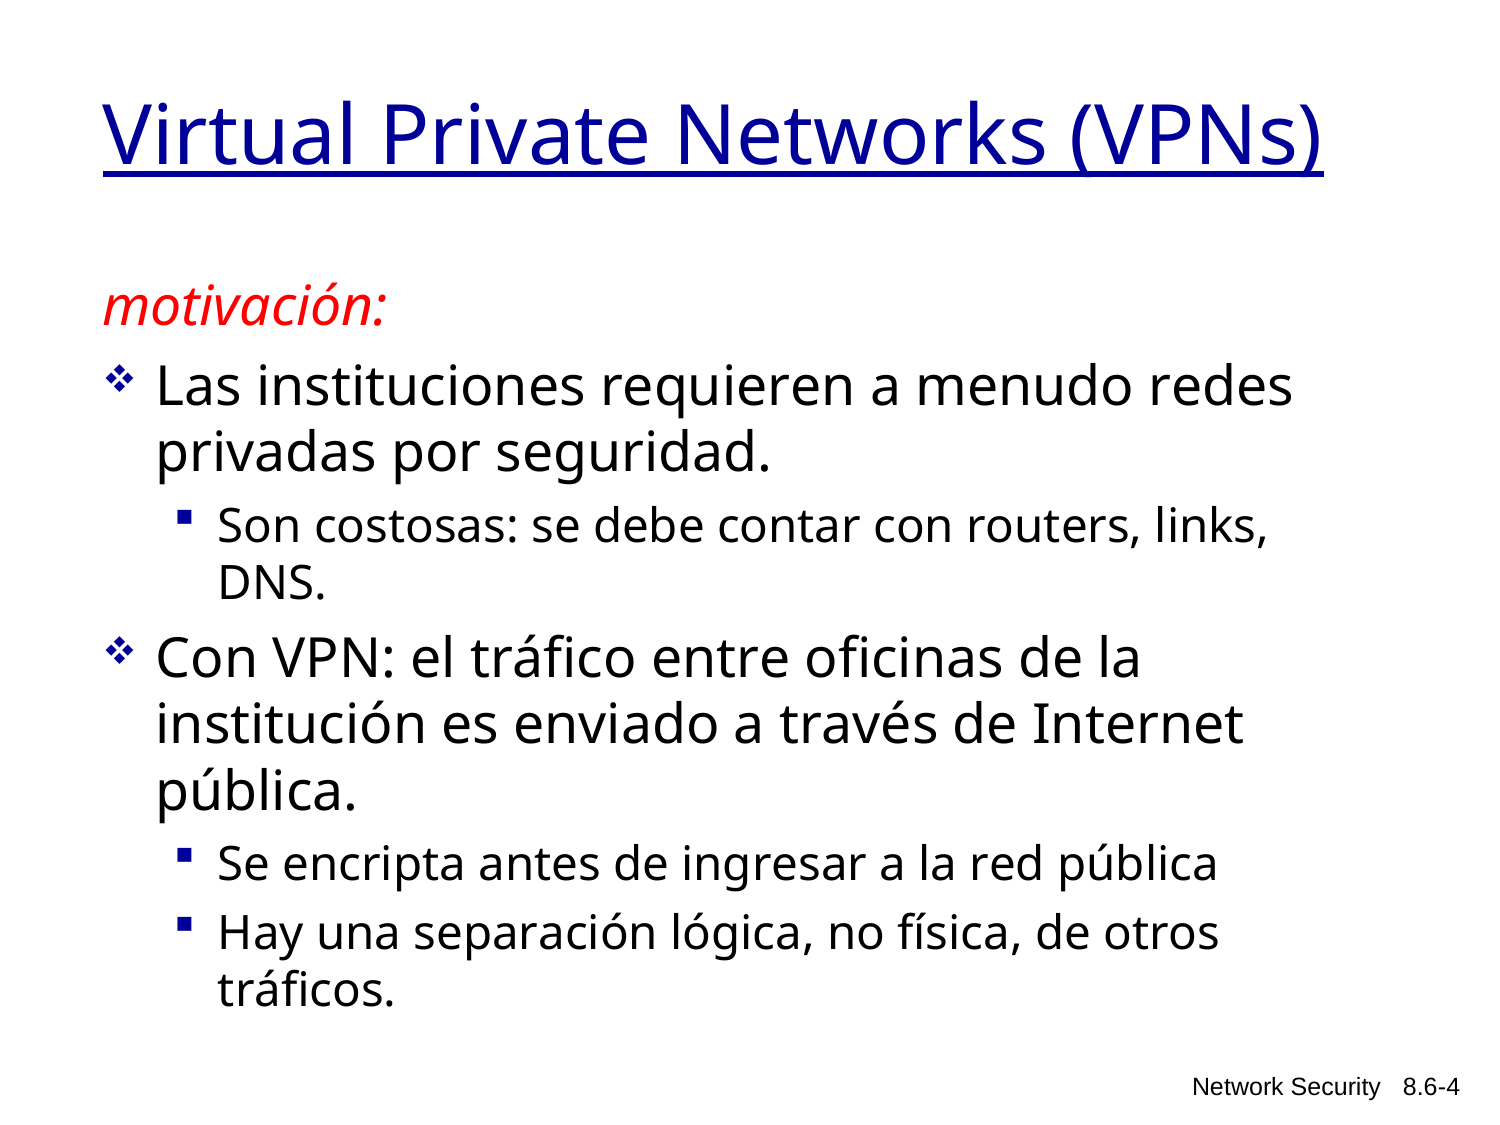

# Virtual Private Networks (VPNs)
motivación:
Las instituciones requieren a menudo redes privadas por seguridad.
Son costosas: se debe contar con routers, links, DNS.
Con VPN: el tráfico entre oficinas de la institución es enviado a través de Internet pública.
Se encripta antes de ingresar a la red pública
Hay una separación lógica, no física, de otros tráficos.
Network Security